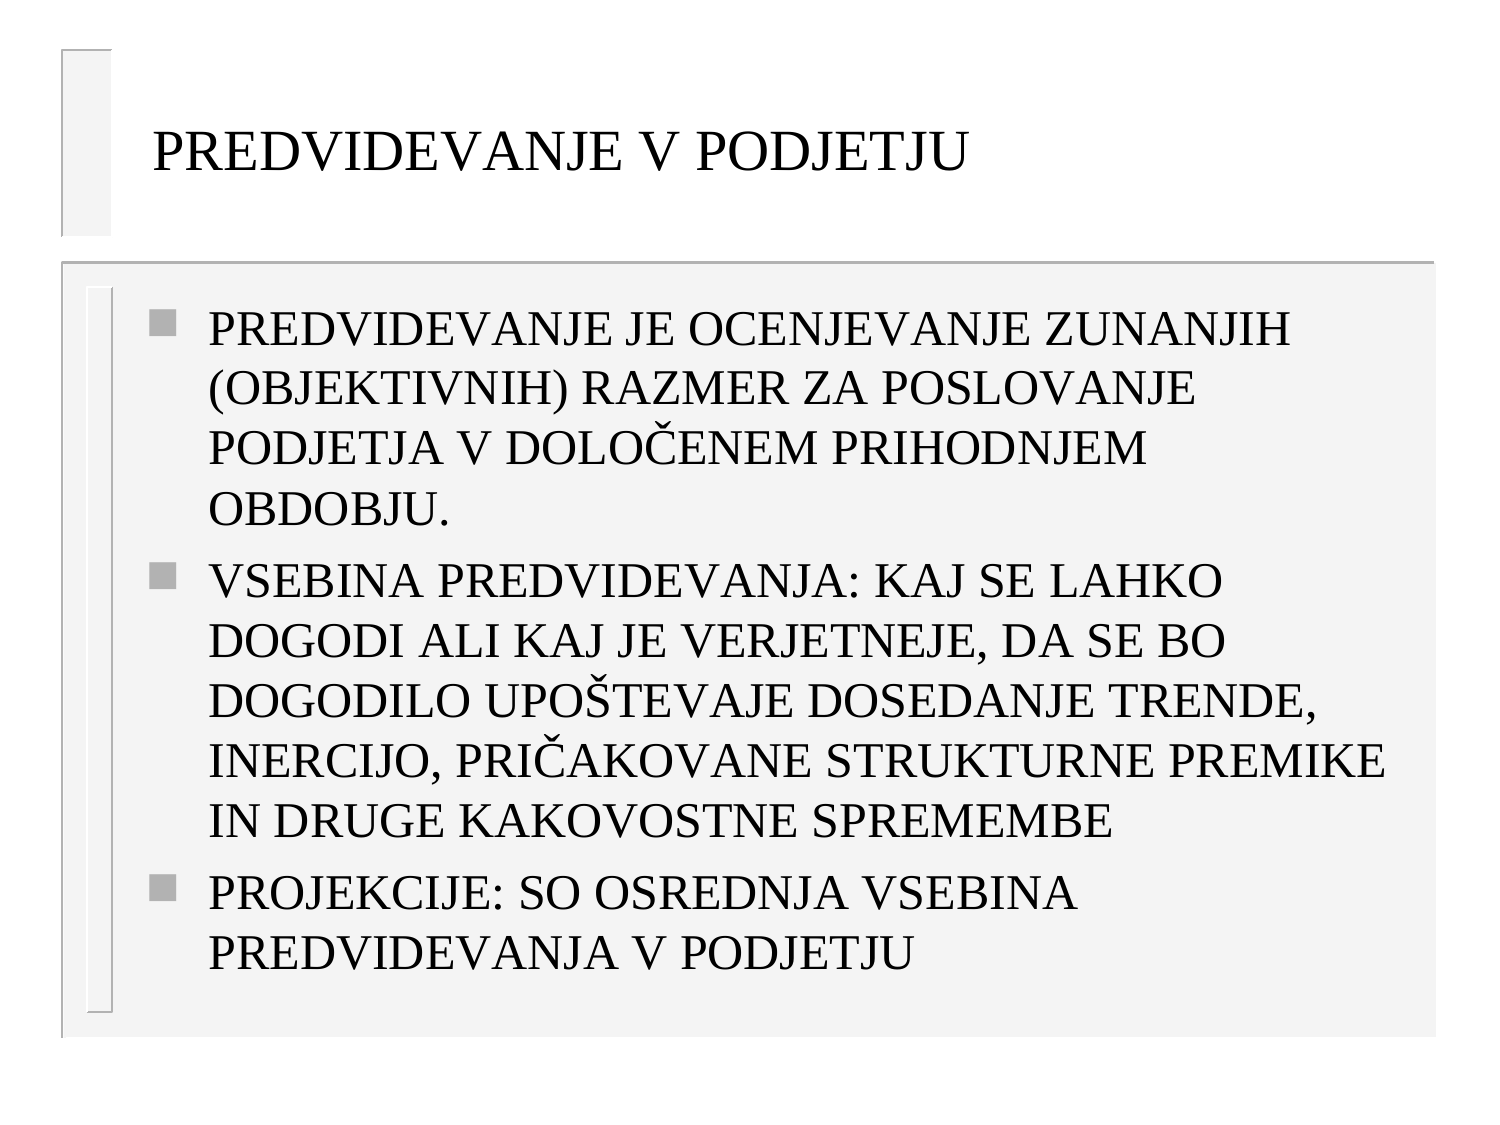

# PREDVIDEVANJE V PODJETJU
PREDVIDEVANJE JE OCENJEVANJE ZUNANJIH (OBJEKTIVNIH) RAZMER ZA POSLOVANJE PODJETJA V DOLOČENEM PRIHODNJEM OBDOBJU.
VSEBINA PREDVIDEVANJA: KAJ SE LAHKO DOGODI ALI KAJ JE VERJETNEJE, DA SE BO DOGODILO UPOŠTEVAJE DOSEDANJE TRENDE, INERCIJO, PRIČAKOVANE STRUKTURNE PREMIKE IN DRUGE KAKOVOSTNE SPREMEMBE
PROJEKCIJE: SO OSREDNJA VSEBINA PREDVIDEVANJA V PODJETJU